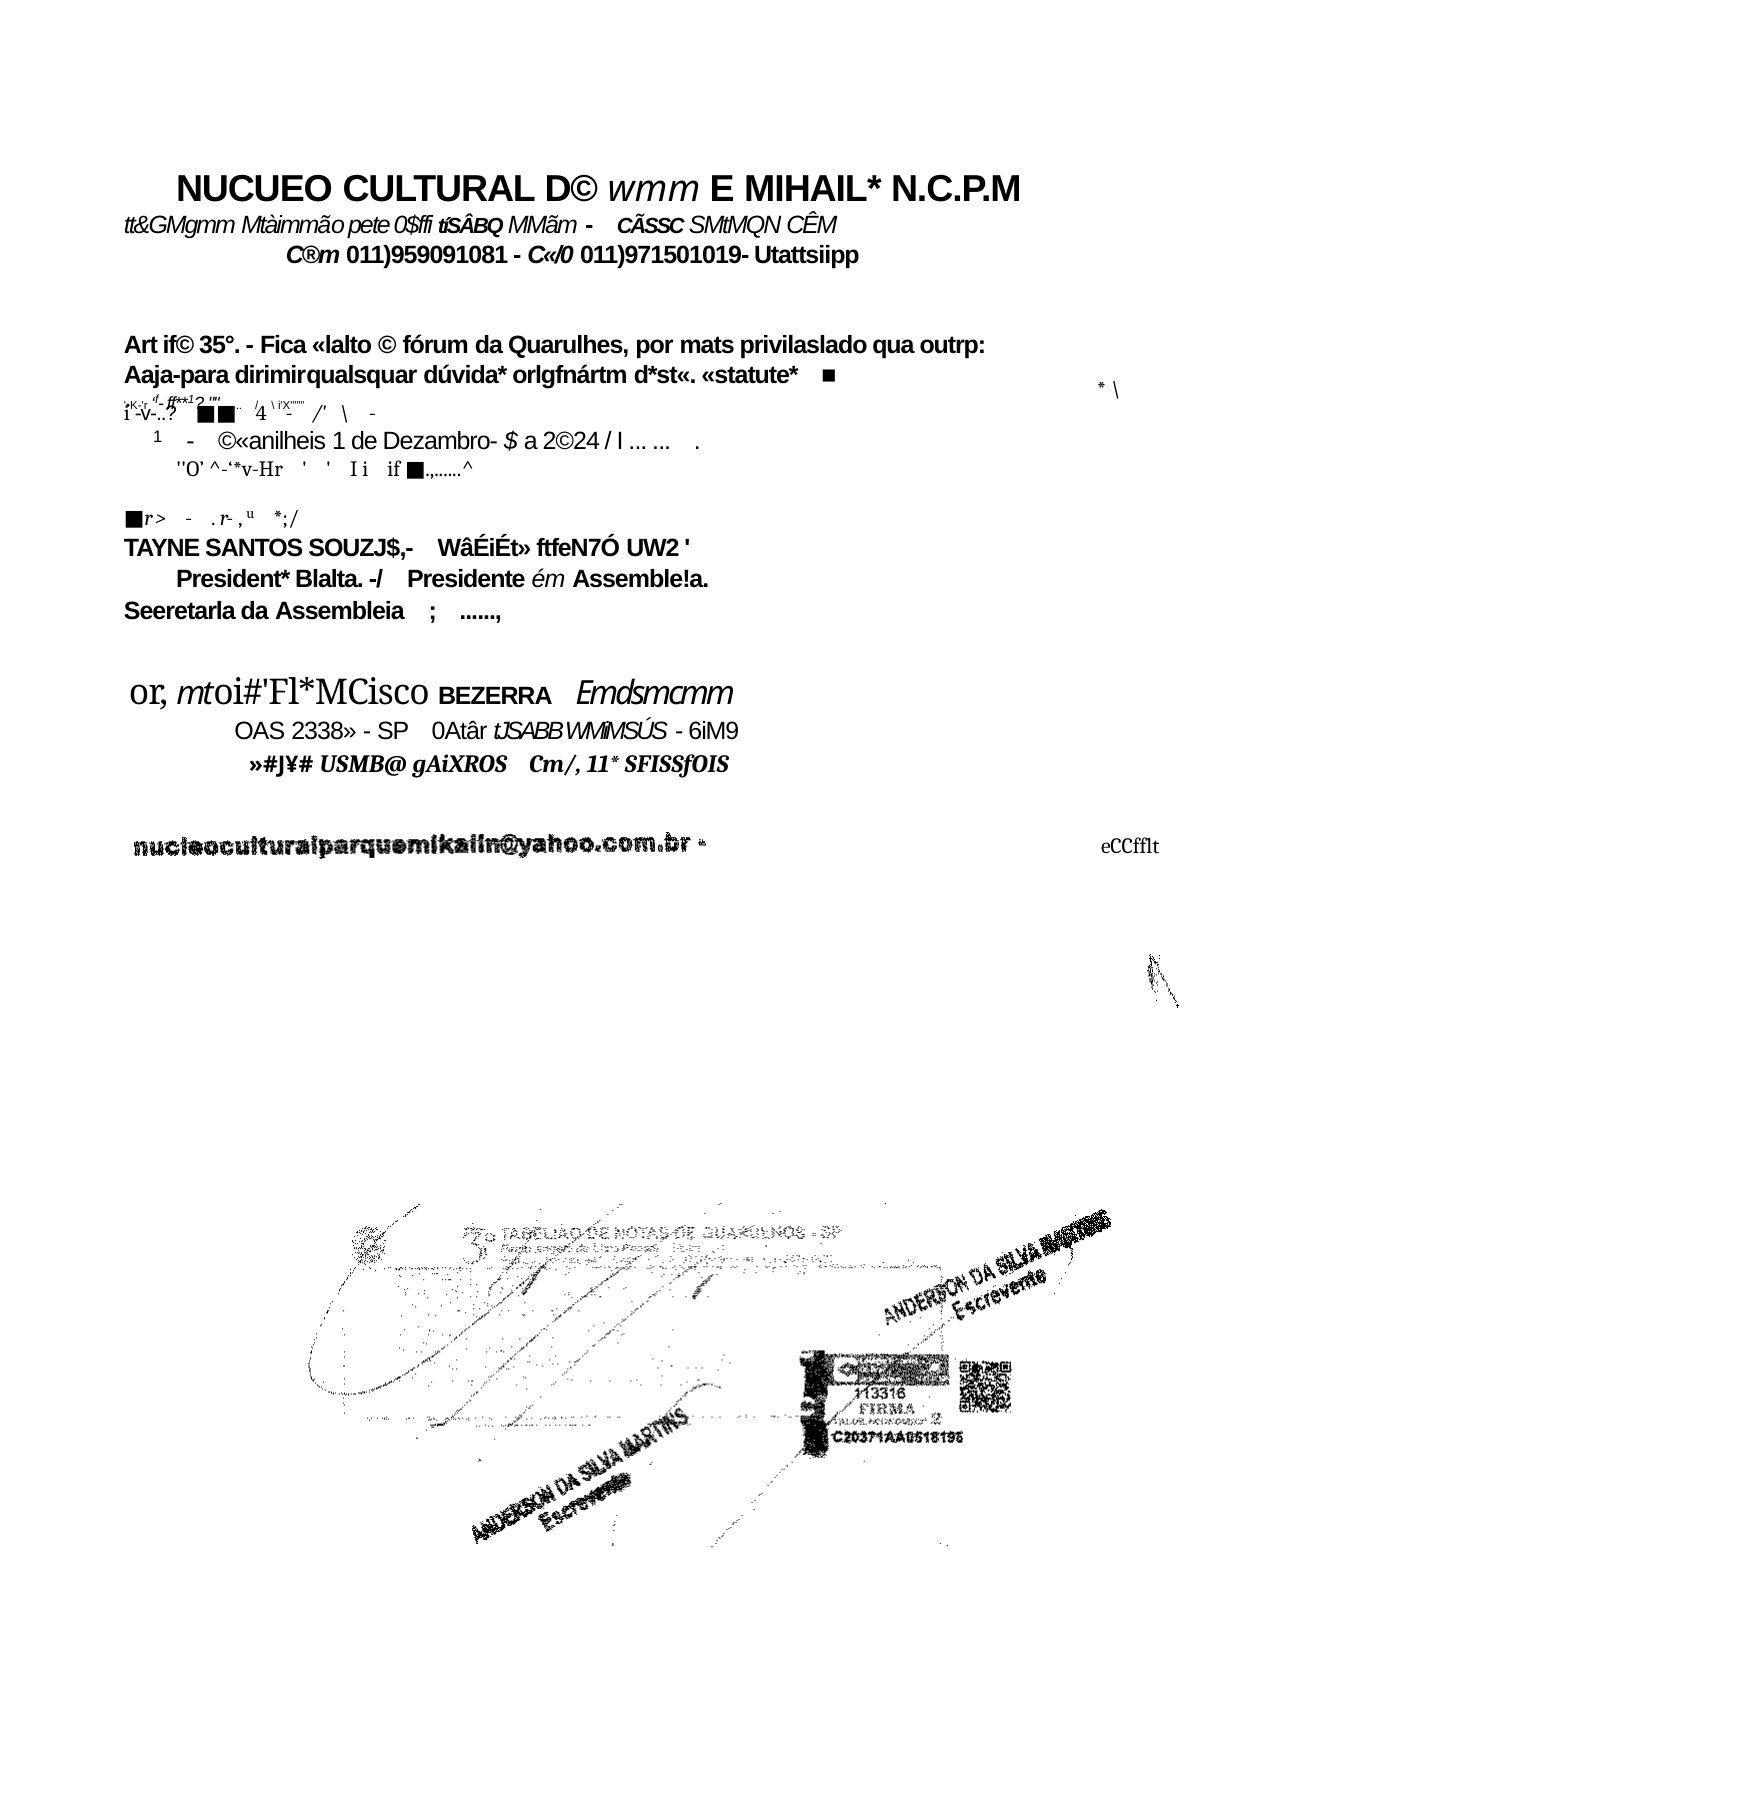

nucueo cultural d© wmm e mihail* n.c.p.m
tt&GMgmm Mtàimmão pete 0$ffi tíSÂBQ MMãm - CÃSSC SMtMQN CÊM
C®m 011)959091081 - C«/0 011)971501019- Utattsiipp
Art if© 35°. - Fica «lalto © fórum da Quarulhes, por mats privilaslado qua outrp:
Aaja-para dirimirqualsquar dúvida* orlgfnártm d*st«. «statute* ■
* \
'•K-'r ‘f- ff**1? "" ...... / \ i'X"'"”
i -v-..? ■■ 4 - /' \ -
1 - ©«anilheis 1 de Dezambro- $ a 2©24 / I ... ... .
''O’ ^-‘*v-Hr ' ' I i if ■.,......^
■r > - . r- , u *;/
TAYNE SANTOS SOUZJ$,- WâÉiÉt» ftfeN7Ó UW2 '
President* Blalta. -/ Presidente ém Assemble!a.
Seeretarla da Assembleia ; ......,
or, mtoi#'Fl*MCisco bezerra Emdsmcmm
OAS 2338» - SP 0Atâr tJSABB WMiMSÚS - 6iM9
»#J¥# USMB@ gAiXROS Cm/, 11* SFISSfOIS
eCCfflt